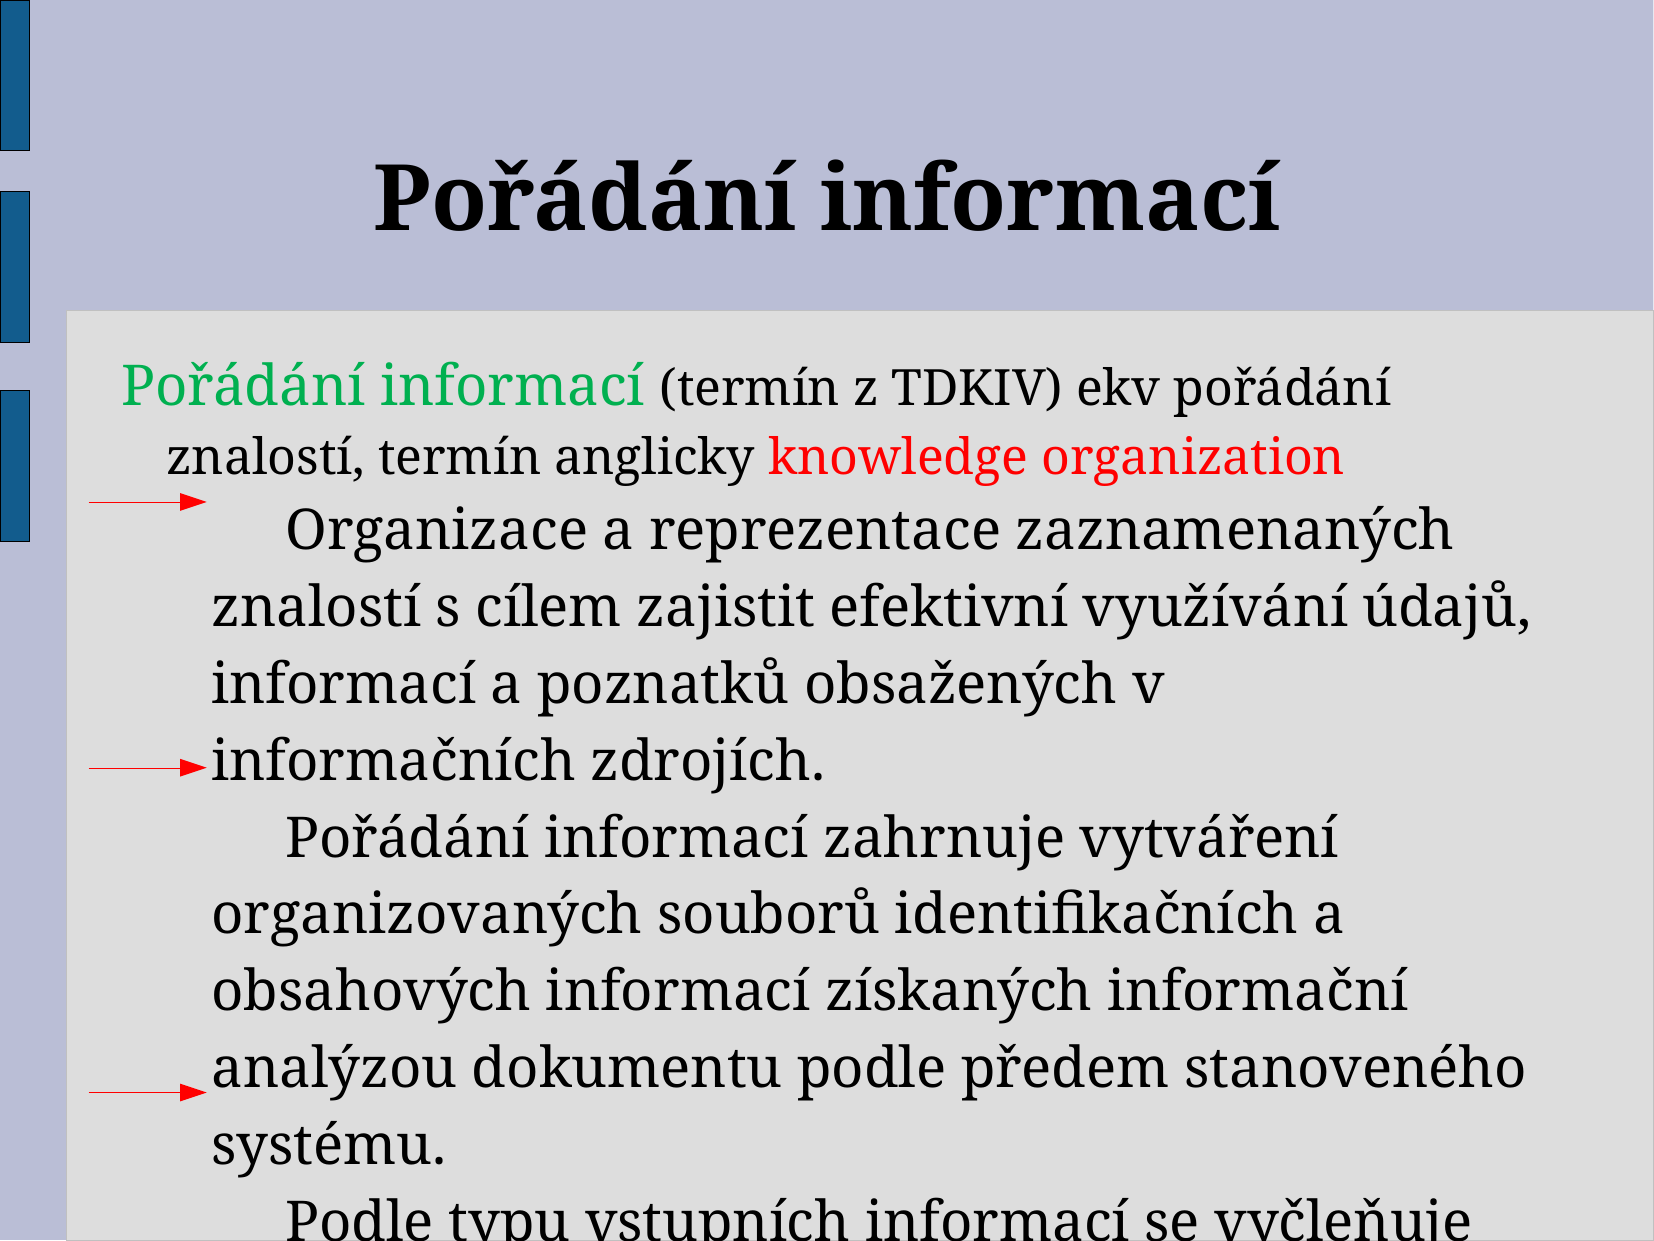

# Pořádání informací
Pořádání informací (termín z TDKIV) ekv pořádání znalostí, termín anglicky knowledge organization
 	Organizace a reprezentace zaznamenaných znalostí s cílem zajistit efektivní využívání údajů, informací a poznatků obsažených v informačních zdrojích.
	Pořádání informací zahrnuje vytváření organizovaných souborů identifikačních a obsahových informací získaných informační analýzou dokumentu podle předem stanoveného systému.
	Podle typu vstupních informací se vyčleňuje identifikační pořádání informací a věcné pořádání informací.